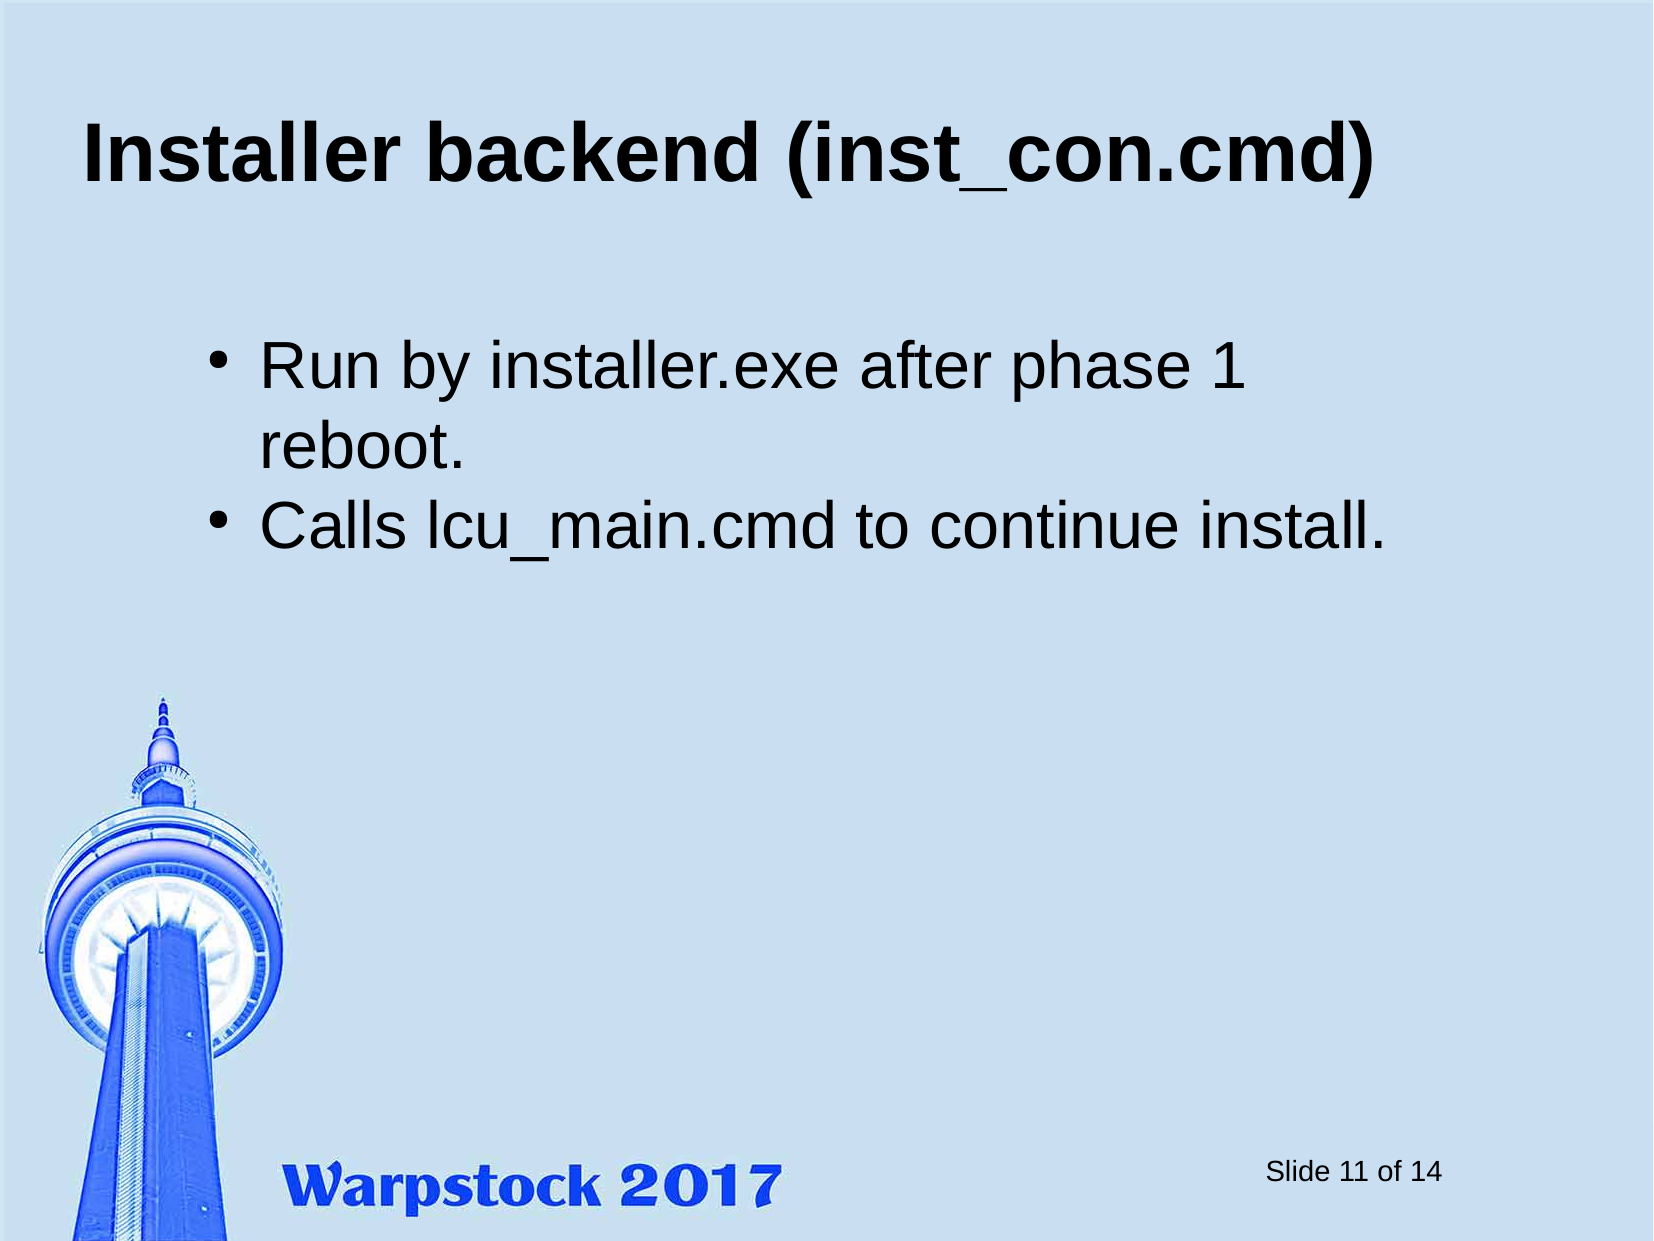

# Installer backend (inst_con.cmd)
Run by installer.exe after phase 1 reboot.
Calls lcu_main.cmd to continue install.